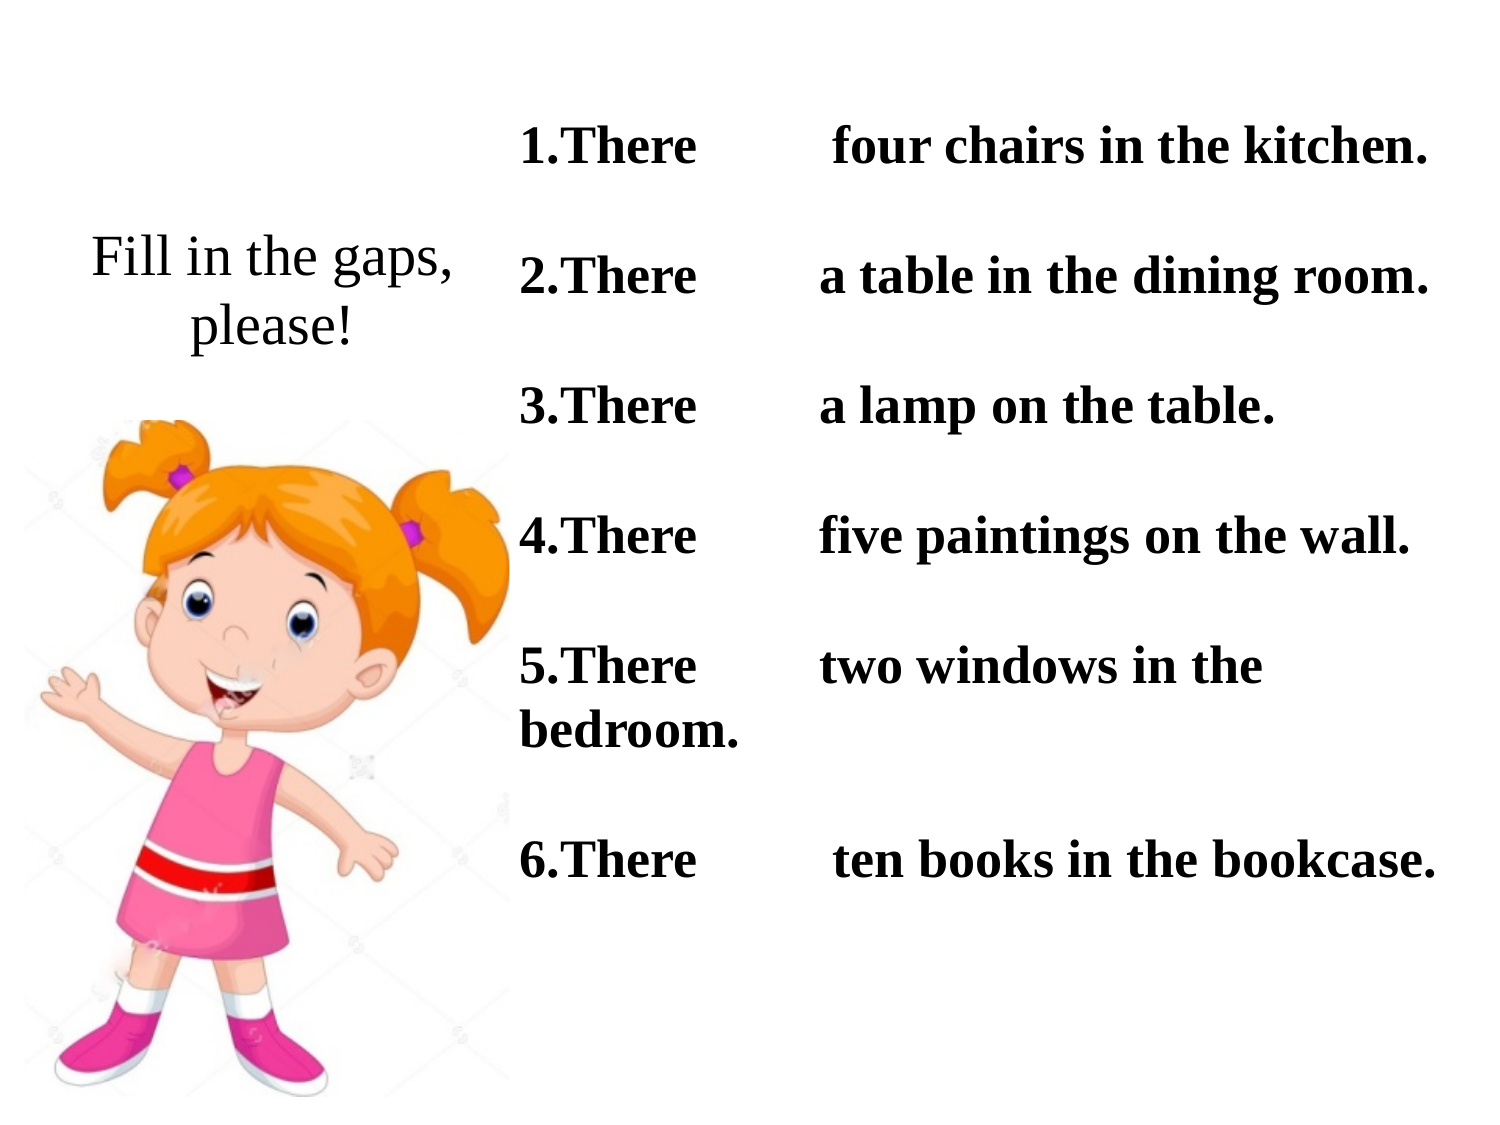

There four chairs in the kitchen.
There a table in the dining room.
There a lamp on the table.
There five paintings on the wall.
There two windows in the bedroom.
There ten books in the bookcase.
Fill in the gaps, please!